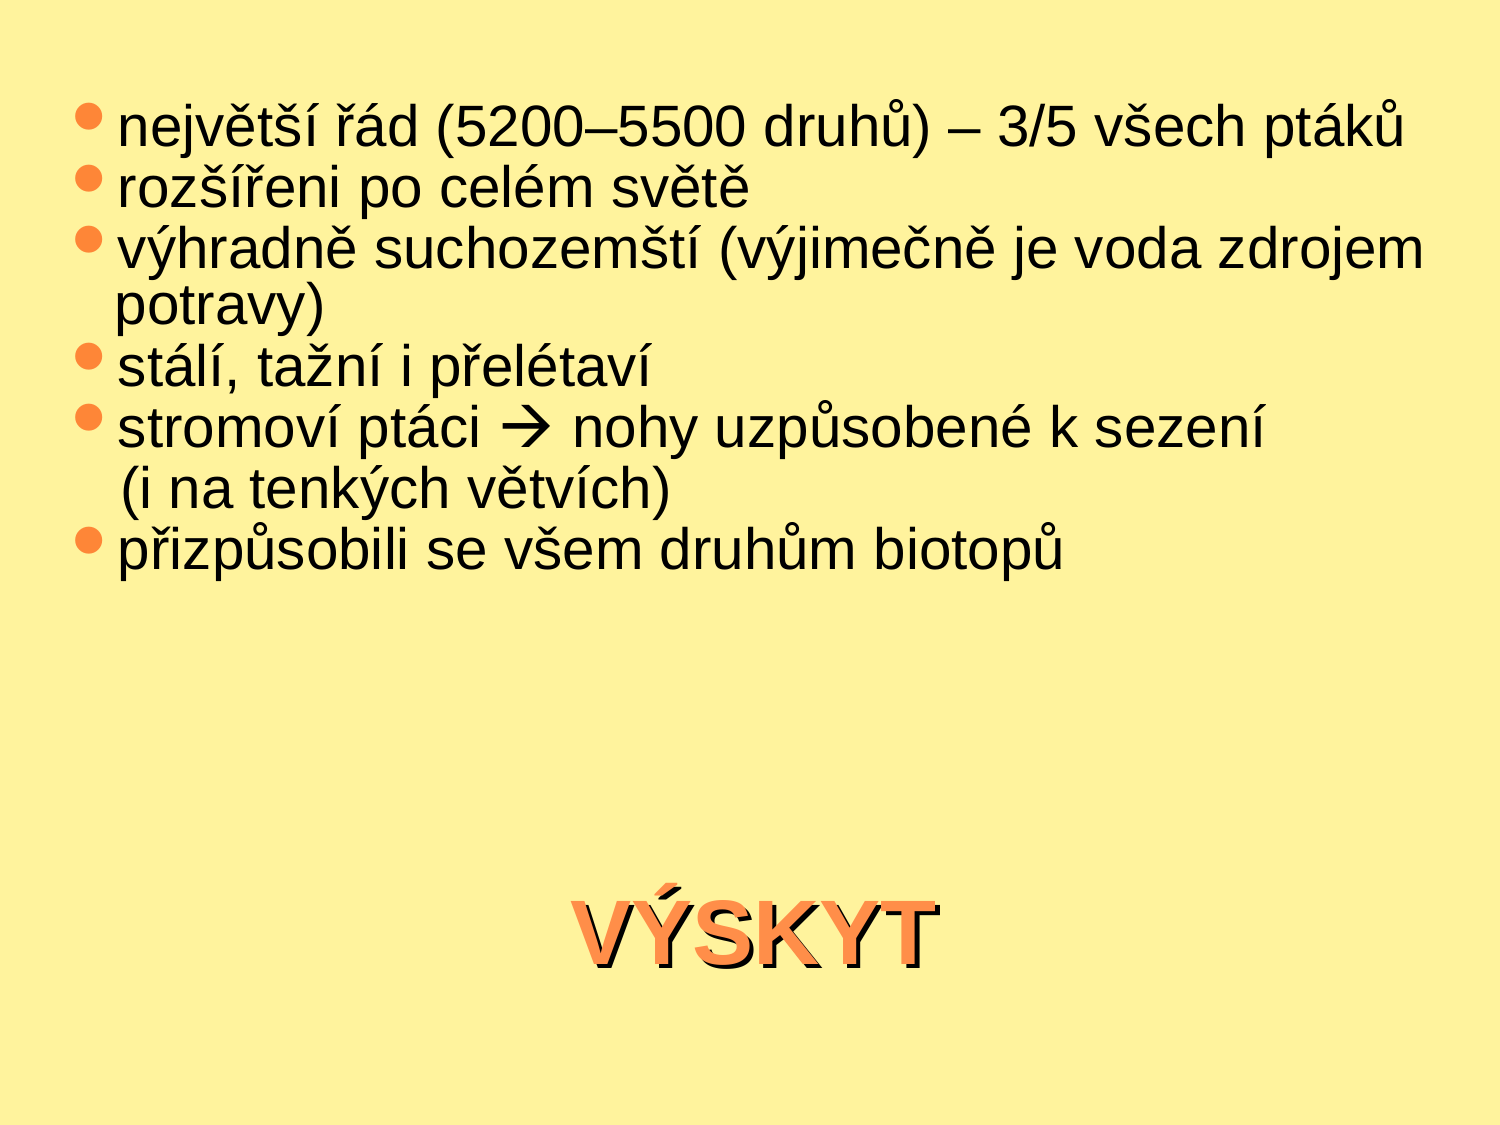

největší řád (5200–5500 druhů) – 3/5 všech ptáků
rozšířeni po celém světě
výhradně suchozemští (výjimečně je voda zdrojem potravy)
stálí, tažní i přelétaví
stromoví ptáci  nohy uzpůsobené k sezení
 (i na tenkých větvích)
přizpůsobili se všem druhům biotopů
# VÝSKYT